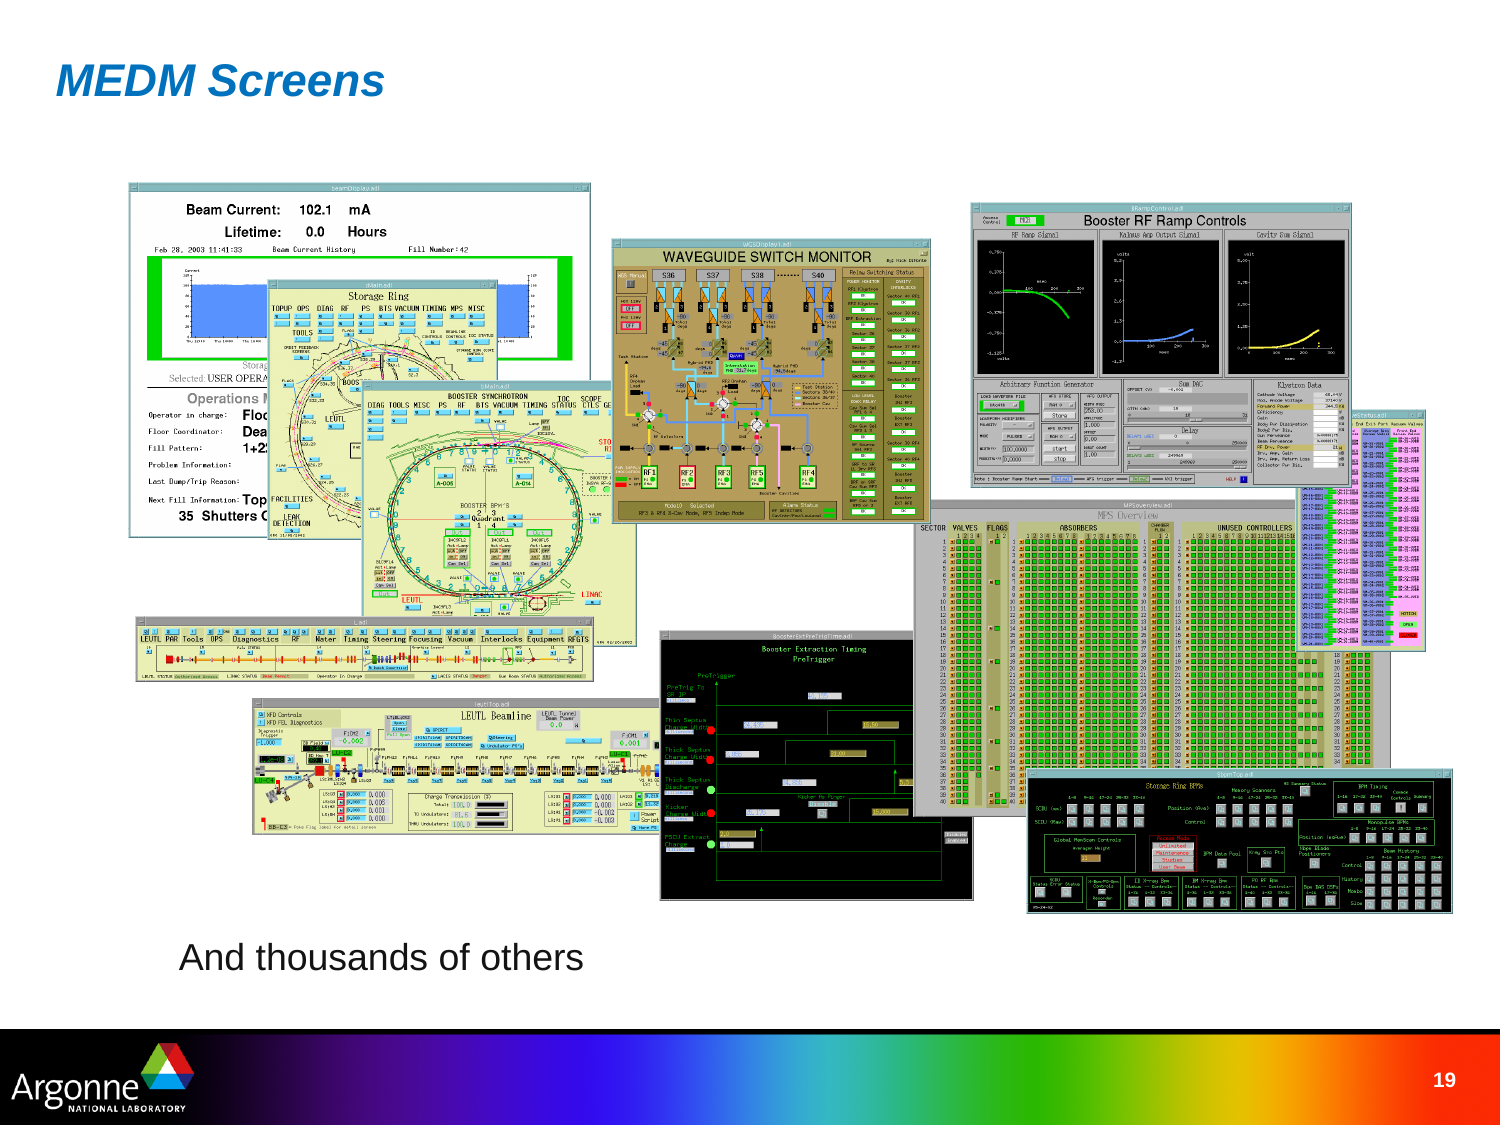

# MEDM Screens
And thousands of others
19